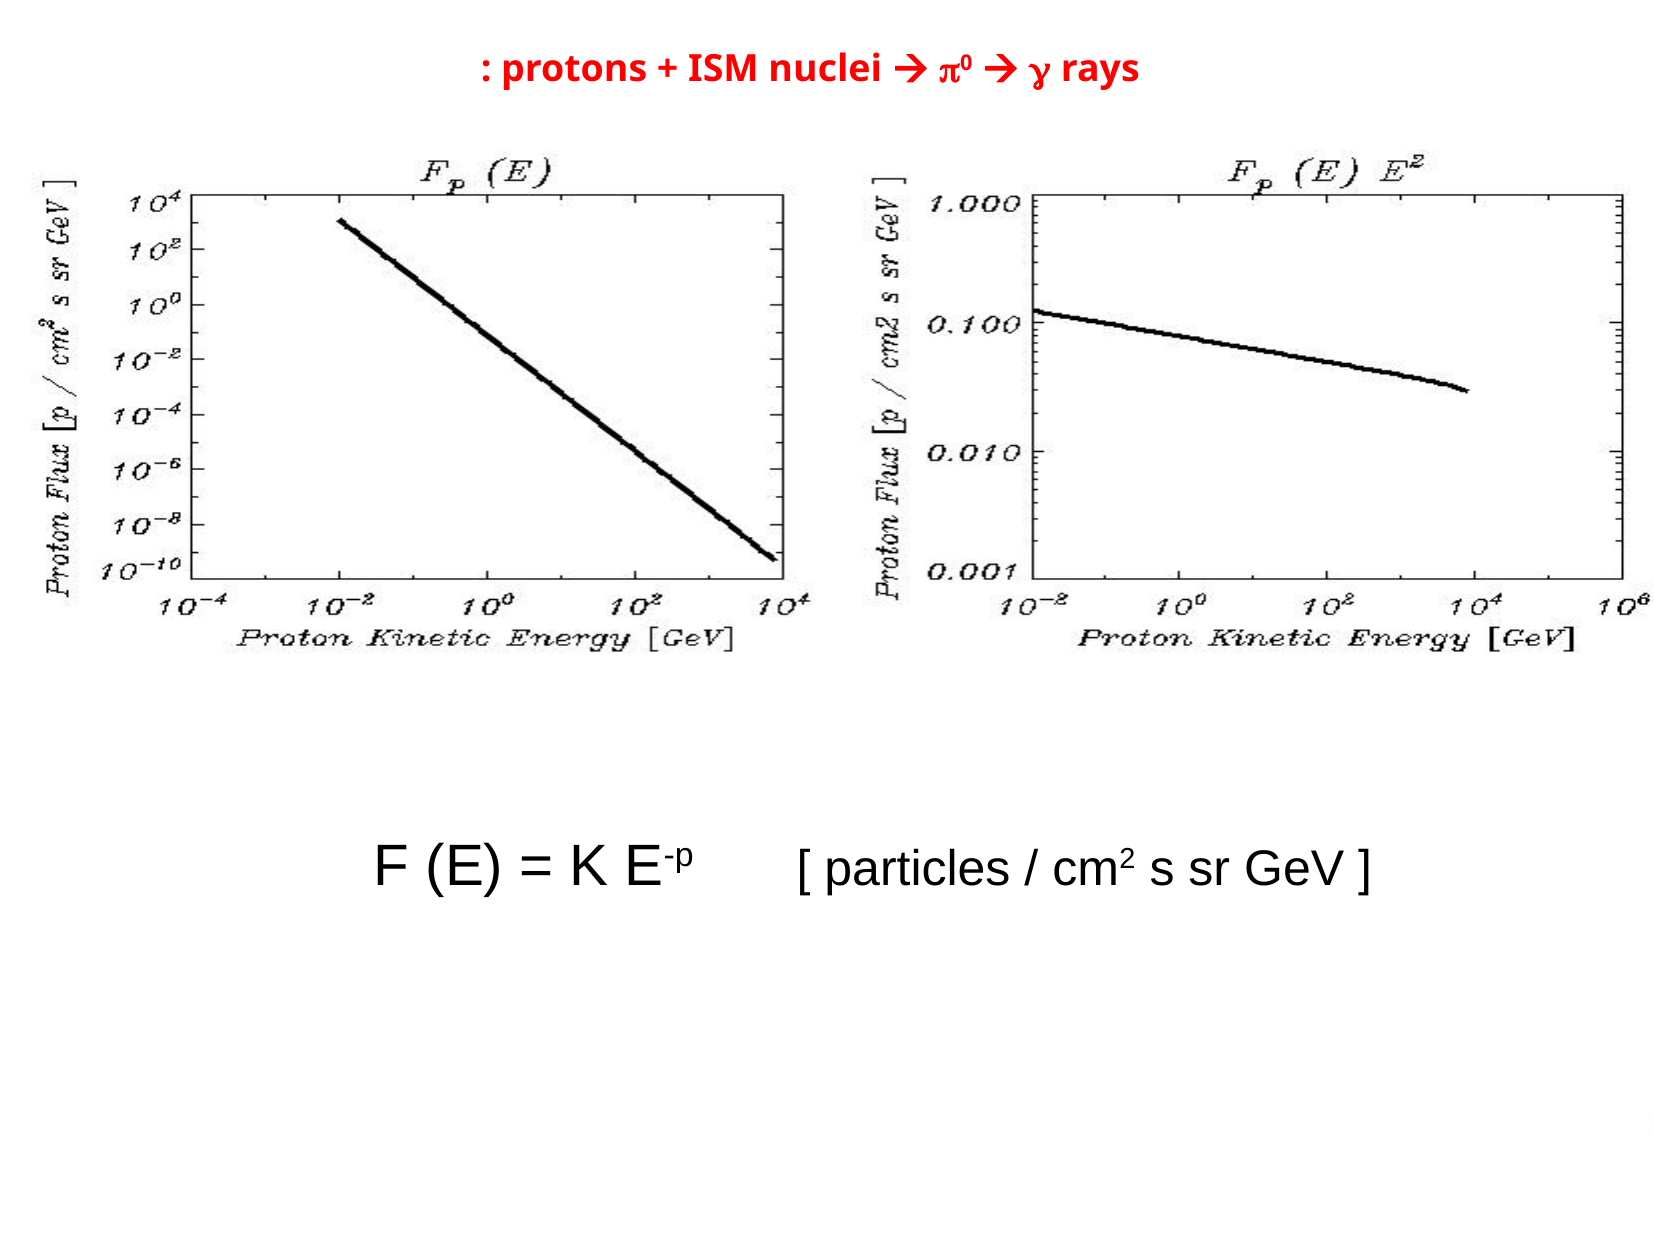

Neutral  decay : protons + ISM nuclei  0   rays
F (E) = K E-p [ particles / cm2 s sr GeV ]